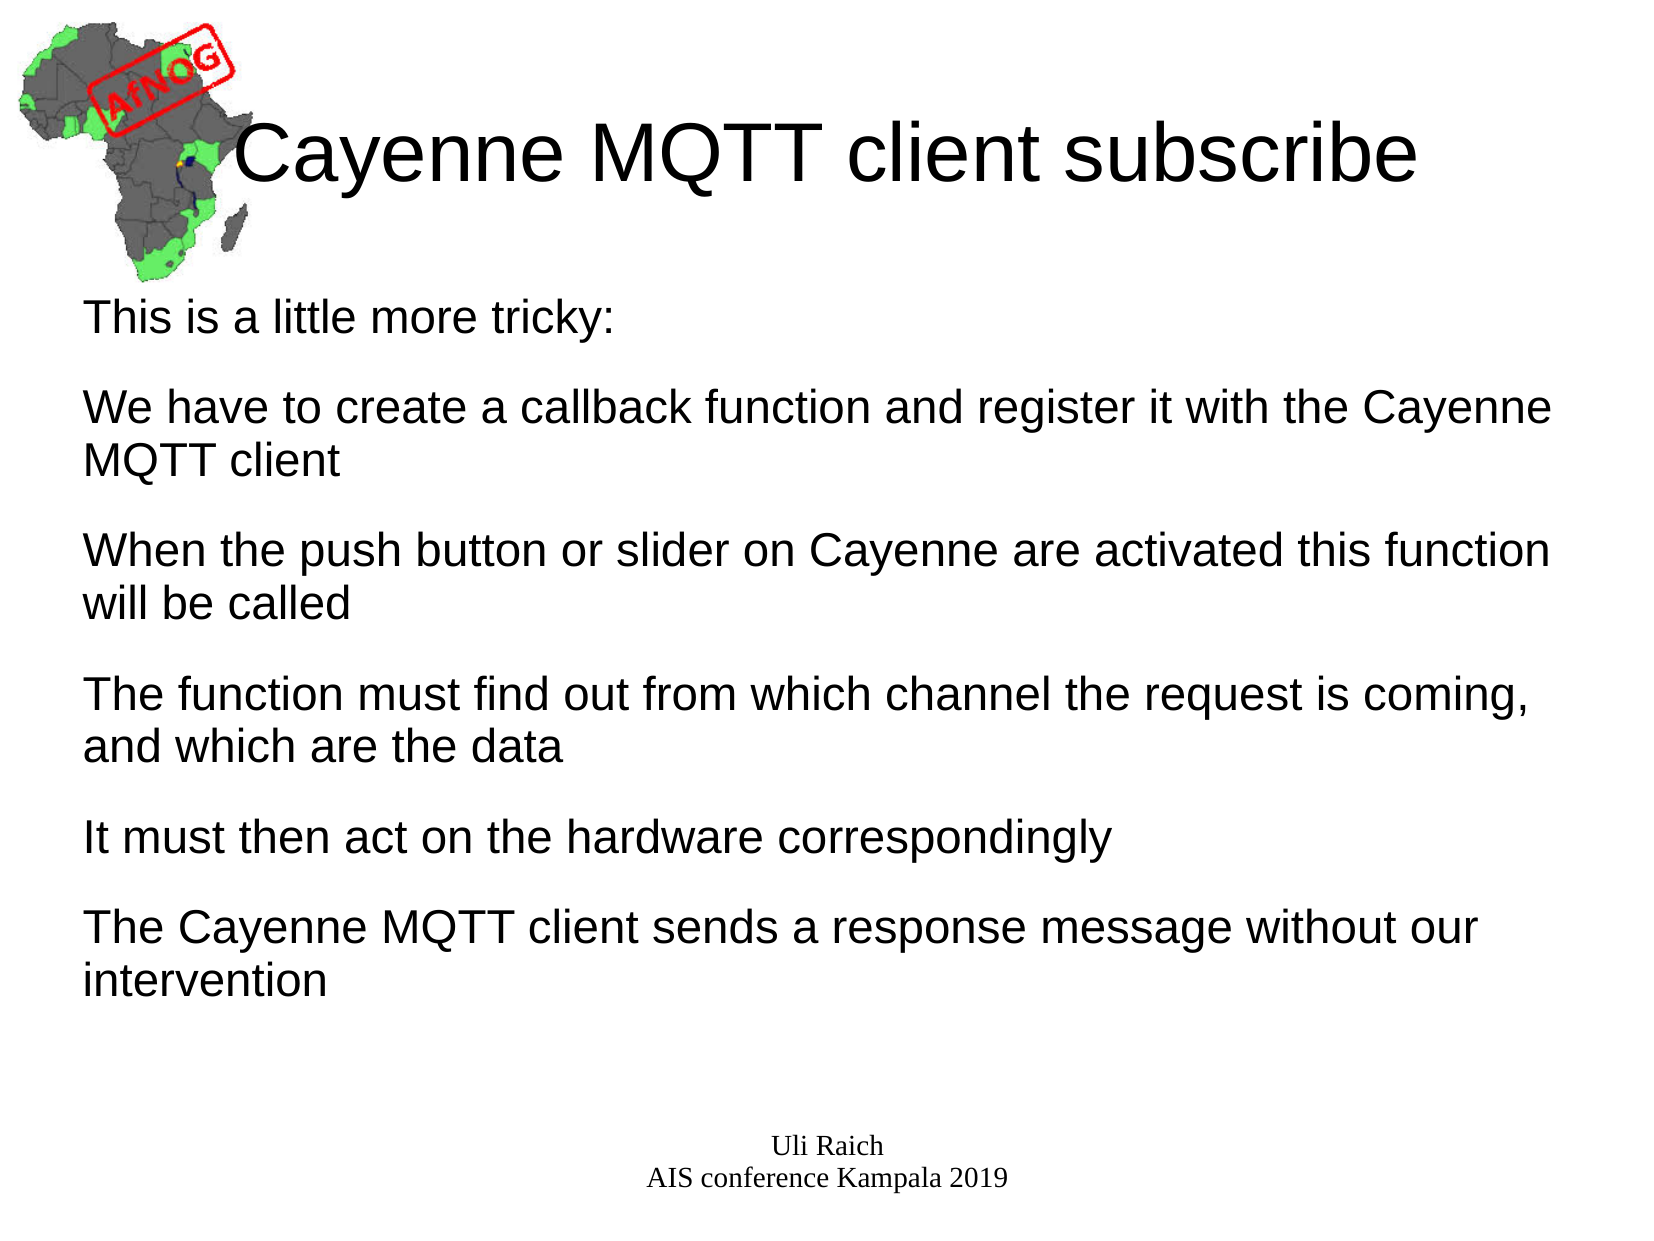

# Cayenne MQTT client subscribe
This is a little more tricky:
We have to create a callback function and register it with the Cayenne MQTT client
When the push button or slider on Cayenne are activated this function will be called
The function must find out from which channel the request is coming, and which are the data
It must then act on the hardware correspondingly
The Cayenne MQTT client sends a response message without our intervention